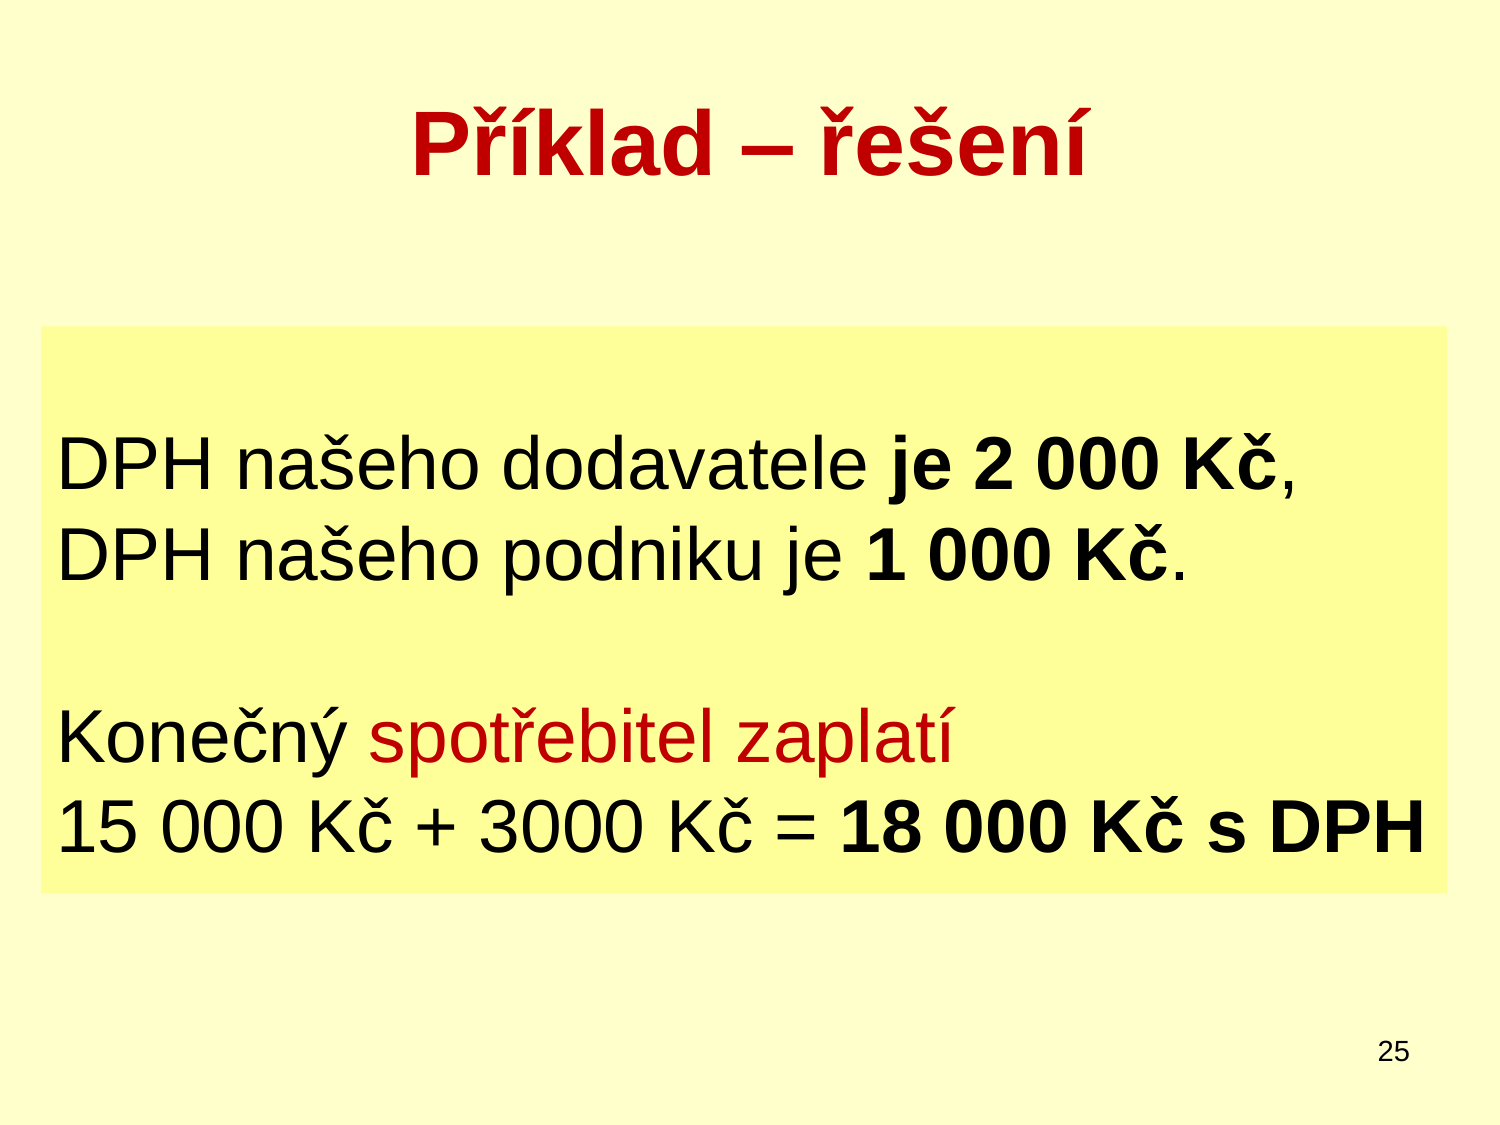

# Příklad ‒ řešení
DPH našeho dodavatele je 2 000 Kč,
DPH našeho podniku je 1 000 Kč.
Konečný spotřebitel zaplatí
15 000 Kč + 3000 Kč = 18 000 Kč s DPH